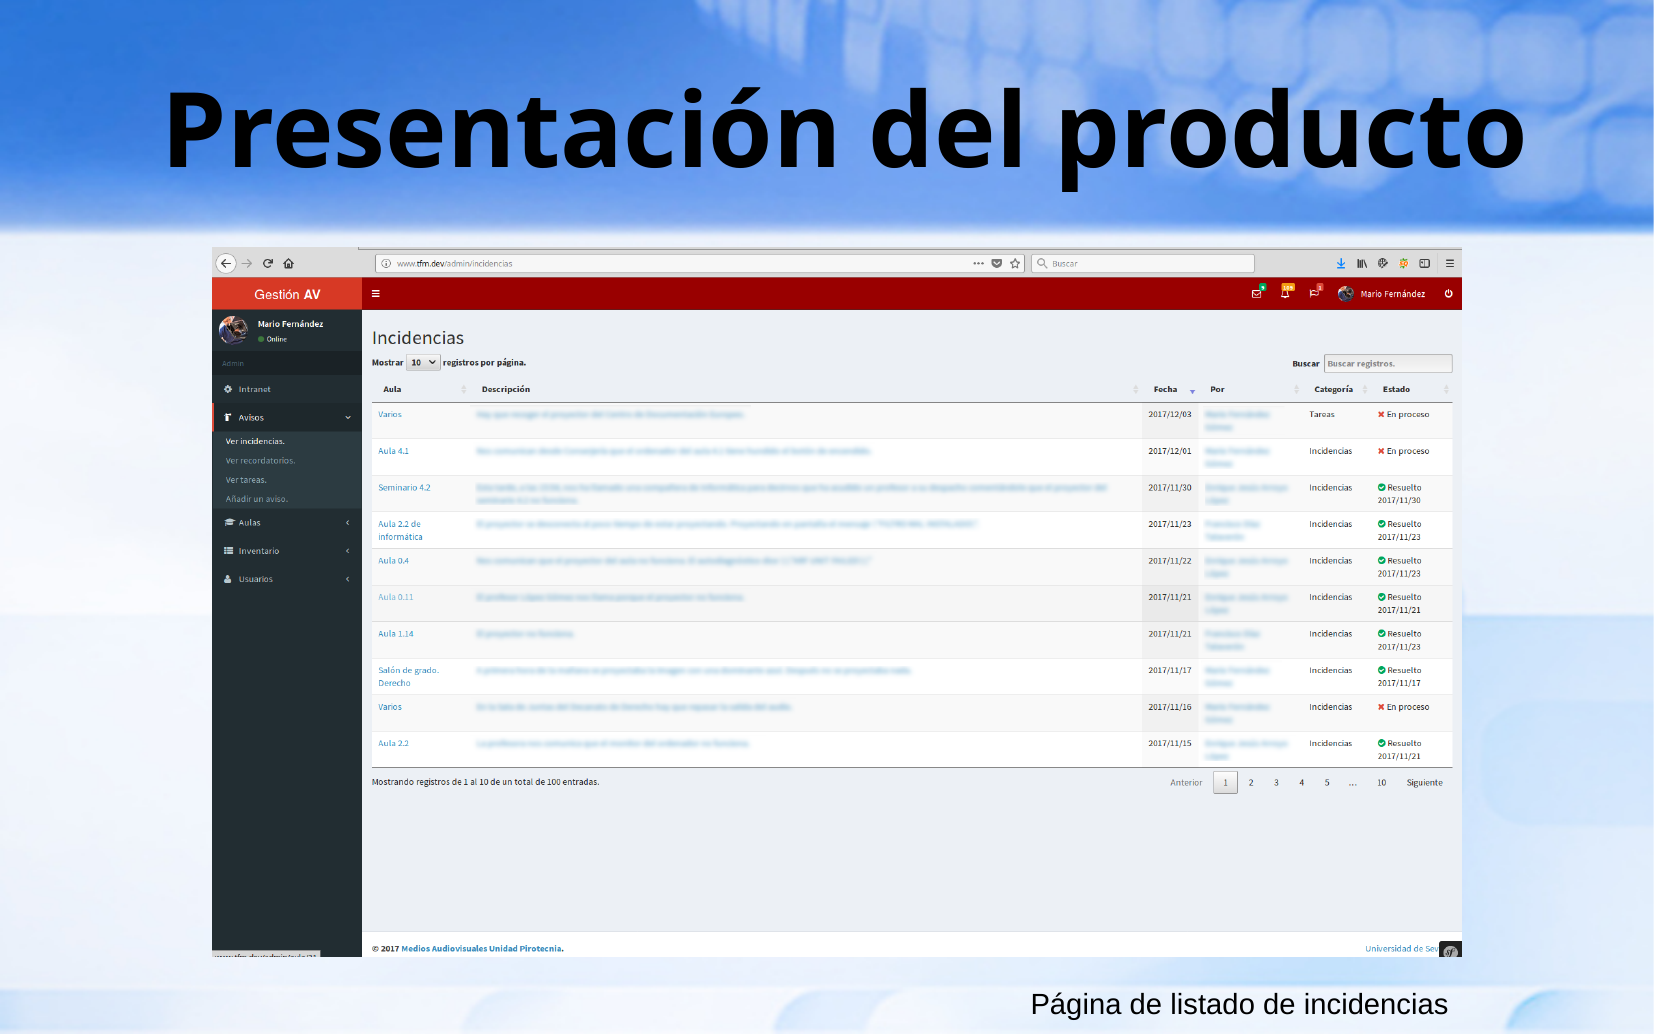

# Presentación del producto
Página de listado de incidencias